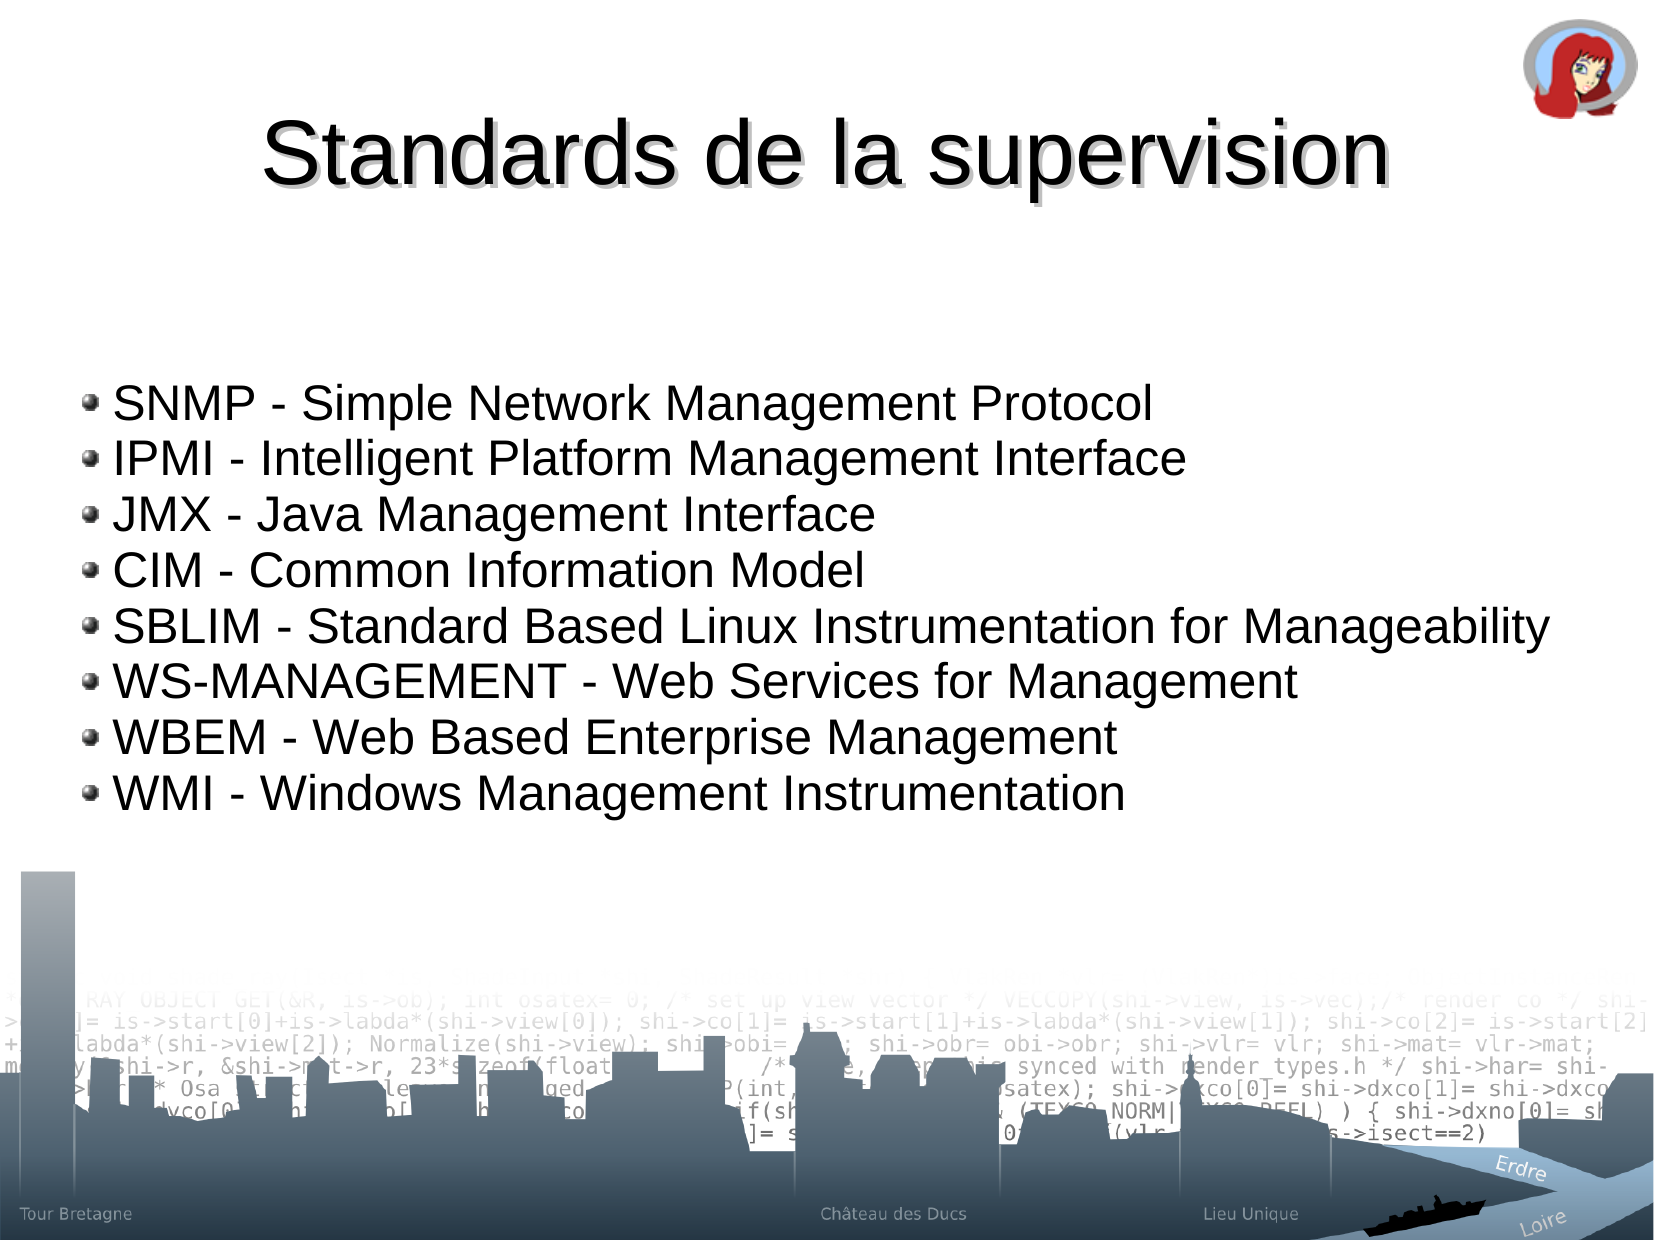

# Standards de la supervision
 SNMP - Simple Network Management Protocol
 IPMI - Intelligent Platform Management Interface
 JMX - Java Management Interface
 CIM - Common Information Model
 SBLIM - Standard Based Linux Instrumentation for Manageability
 WS-MANAGEMENT - Web Services for Management
 WBEM - Web Based Enterprise Management
 WMI - Windows Management Instrumentation